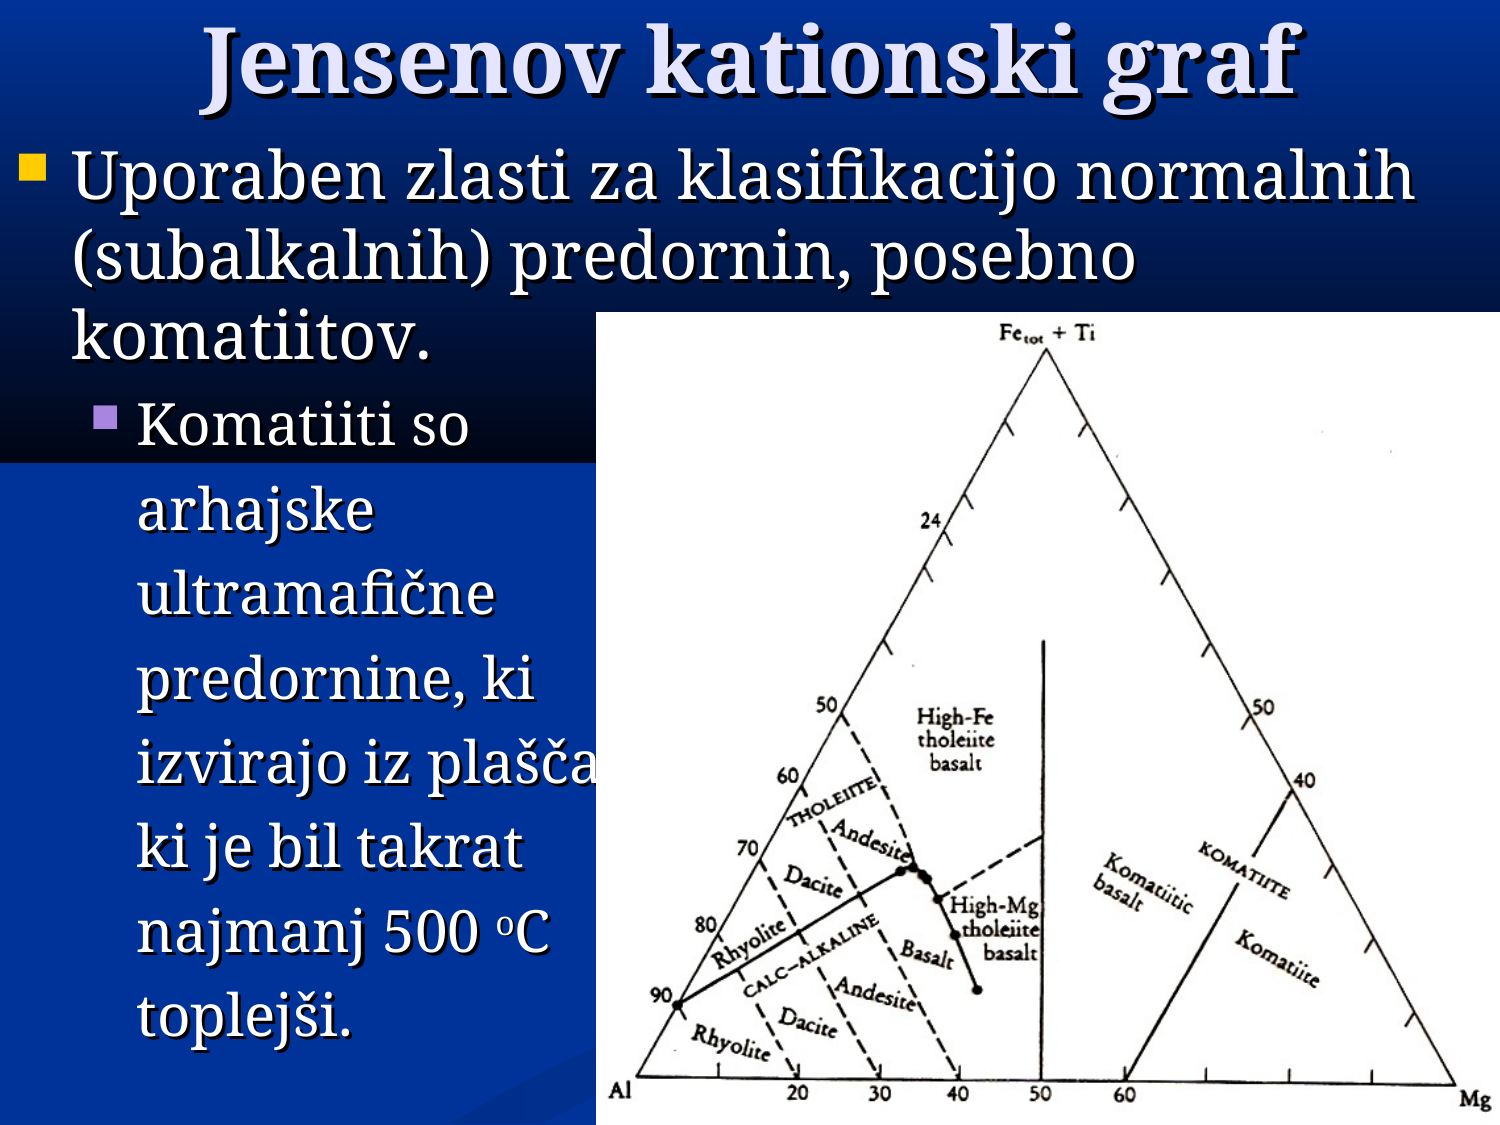

# Jensenov kationski graf
Uporaben zlasti za klasifikacijo normalnih (subalkalnih) predornin, posebno komatiitov.
Komatiiti so
	arhajske
	ultramafične
	predornine, ki
	izvirajo iz plašča,
	ki je bil takrat
	najmanj 500 oC
	toplejši.